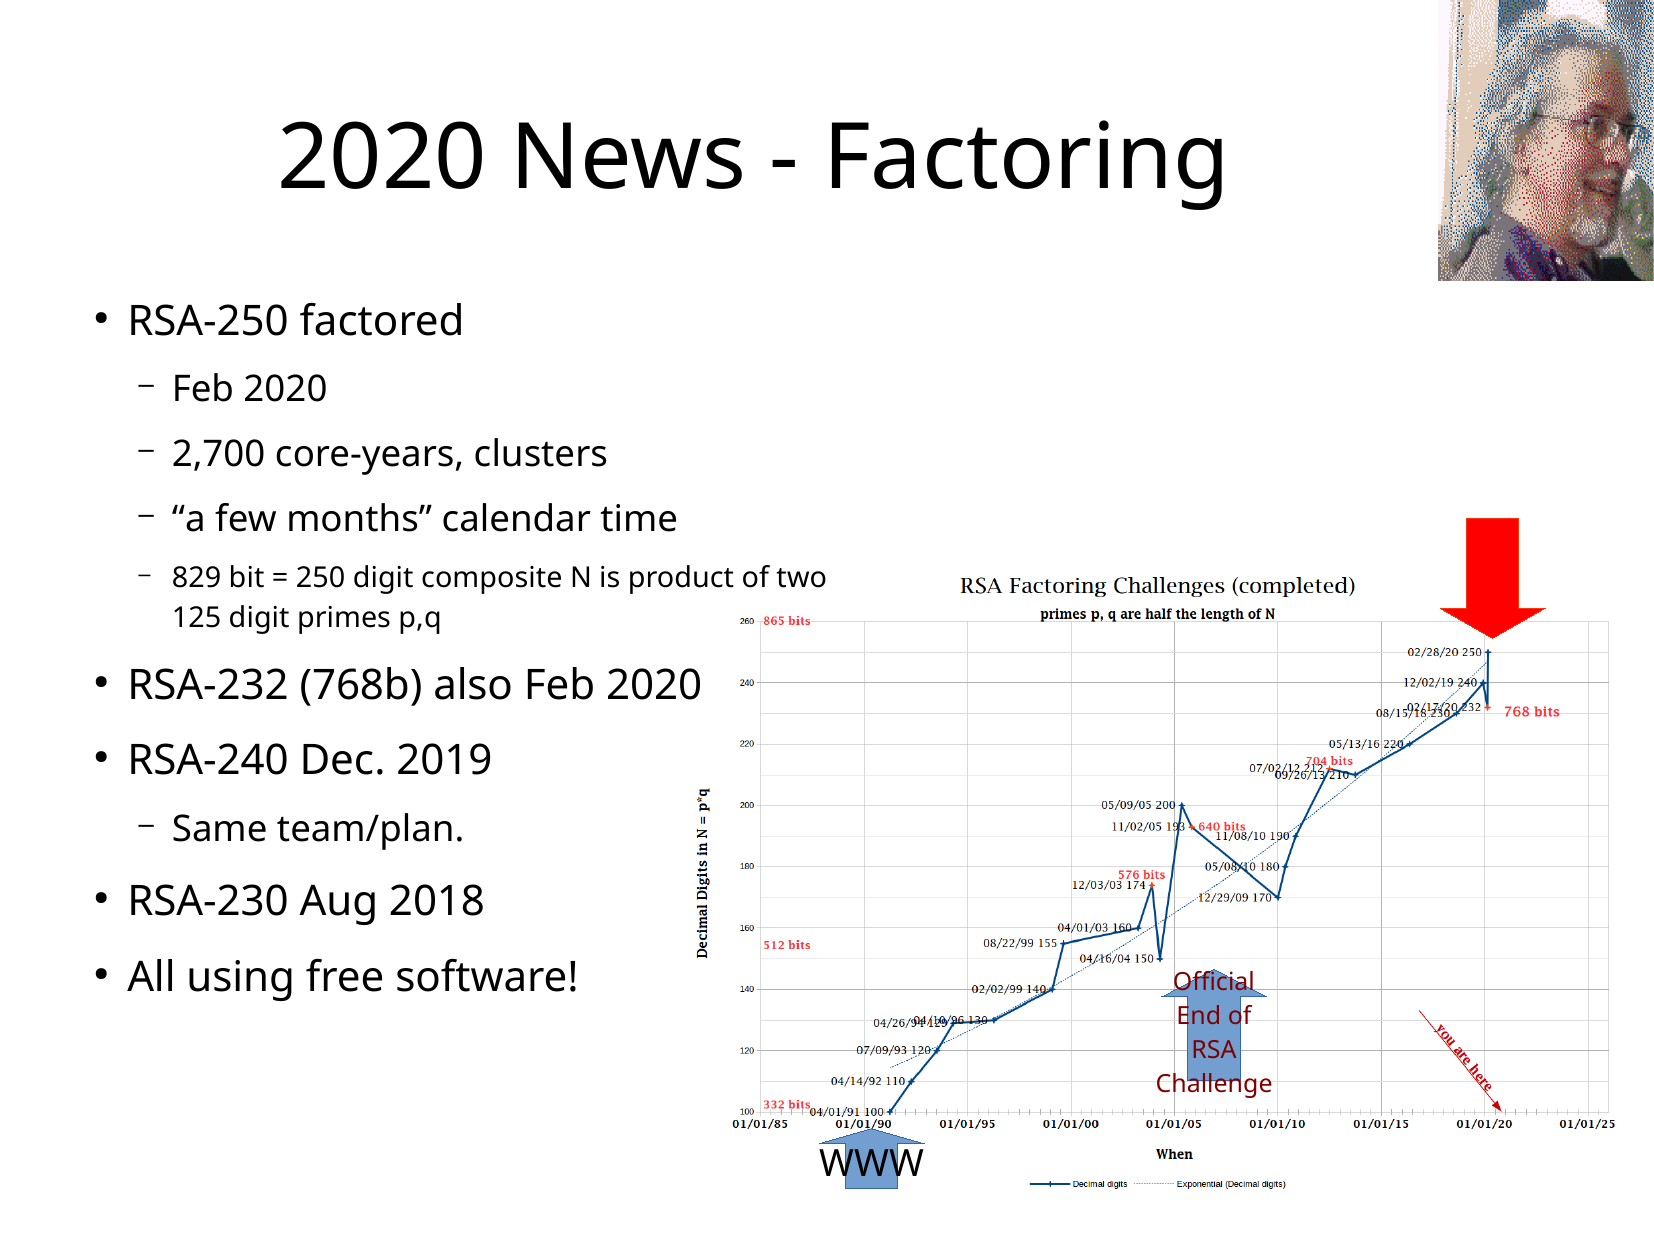

# 2020 News - Factoring
RSA-250 factored
Feb 2020
2,700 core-years, clusters
“a few months” calendar time
829 bit = 250 digit composite N is product of two 125 digit primes p,q
RSA-232 (768b) also Feb 2020
RSA-240 Dec. 2019
Same team/plan.
RSA-230 Aug 2018
All using free software!
Official
End of
RSA
Challenge
WWW